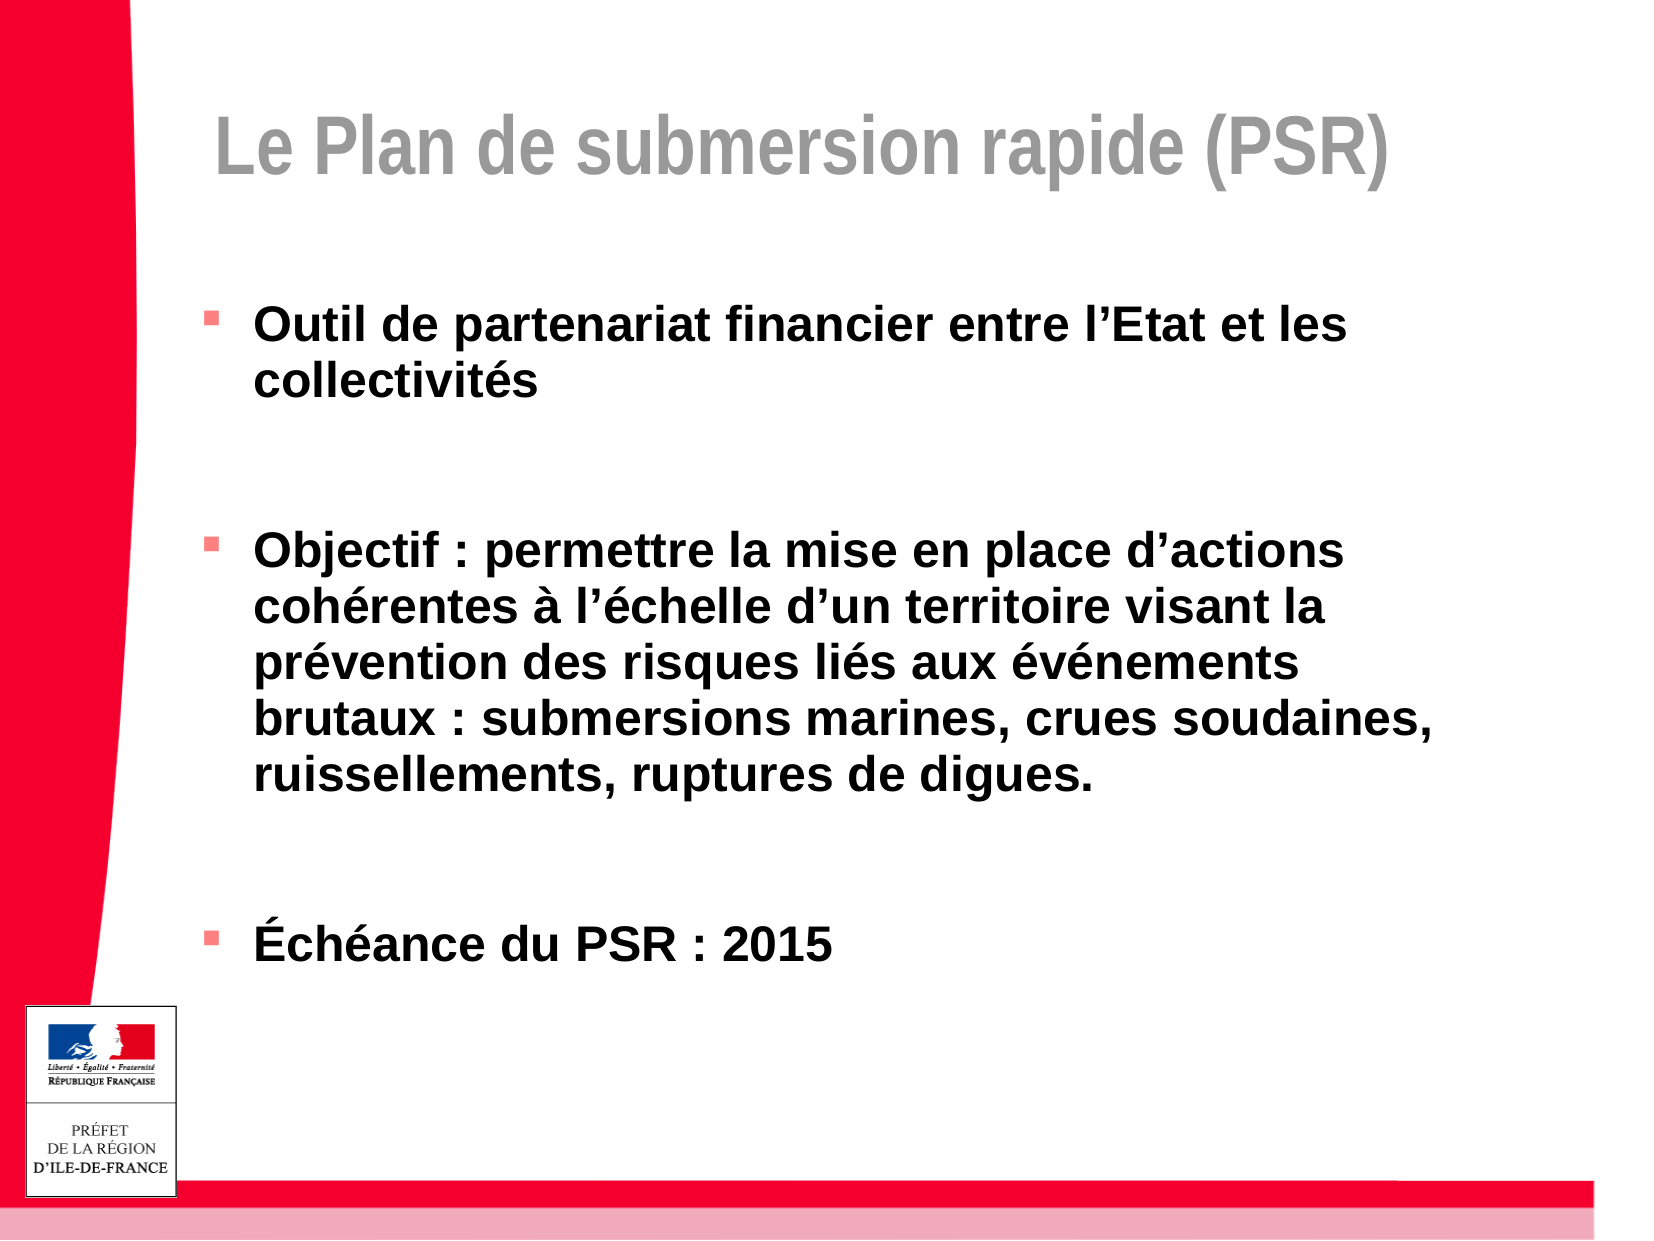

# Le Plan de submersion rapide (PSR)
Outil de partenariat financier entre l’Etat et les collectivités
Objectif : permettre la mise en place d’actions cohérentes à l’échelle d’un territoire visant la prévention des risques liés aux événements brutaux : submersions marines, crues soudaines, ruissellements, ruptures de digues.
Échéance du PSR : 2015